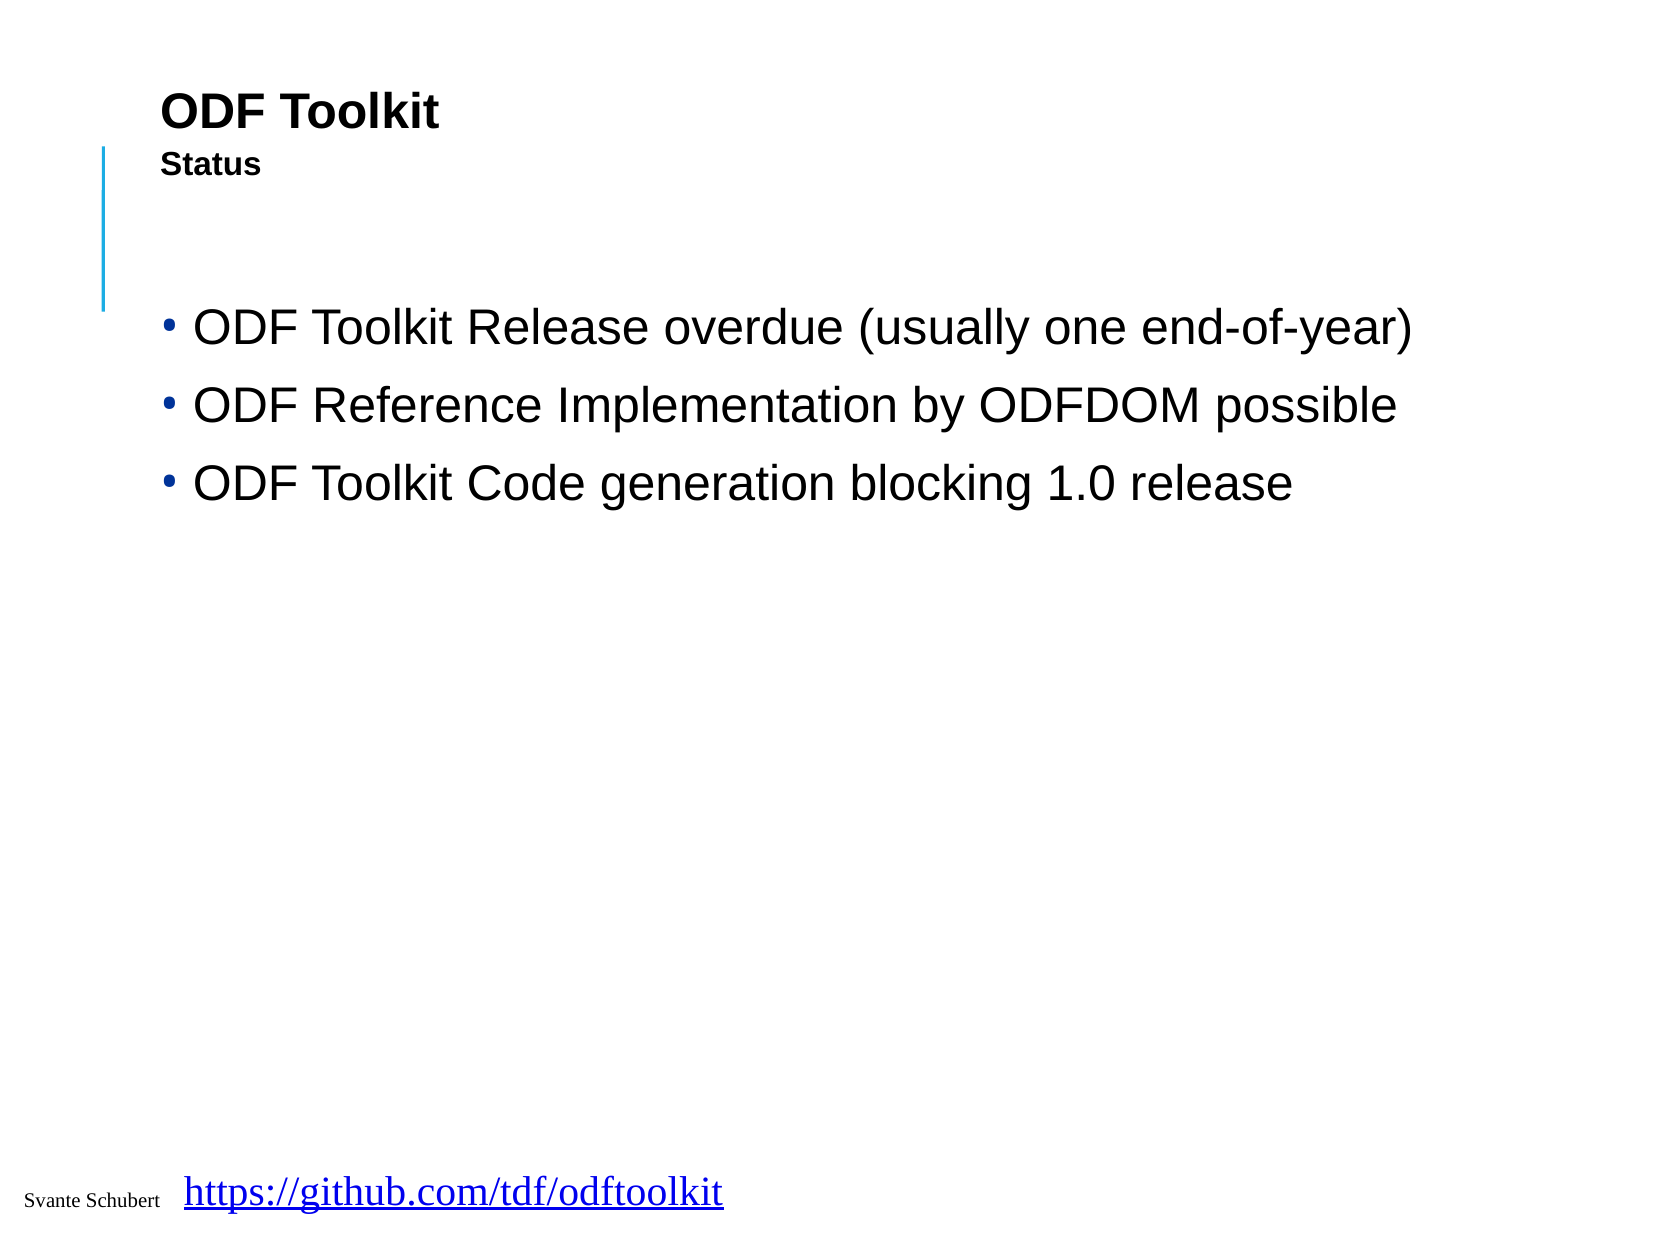

# ODF Toolkit Status
 ODF Toolkit Release overdue (usually one end-of-year)
 ODF Reference Implementation by ODFDOM possible
 ODF Toolkit Code generation blocking 1.0 release
https://github.com/tdf/odftoolkit
Svante Schubert